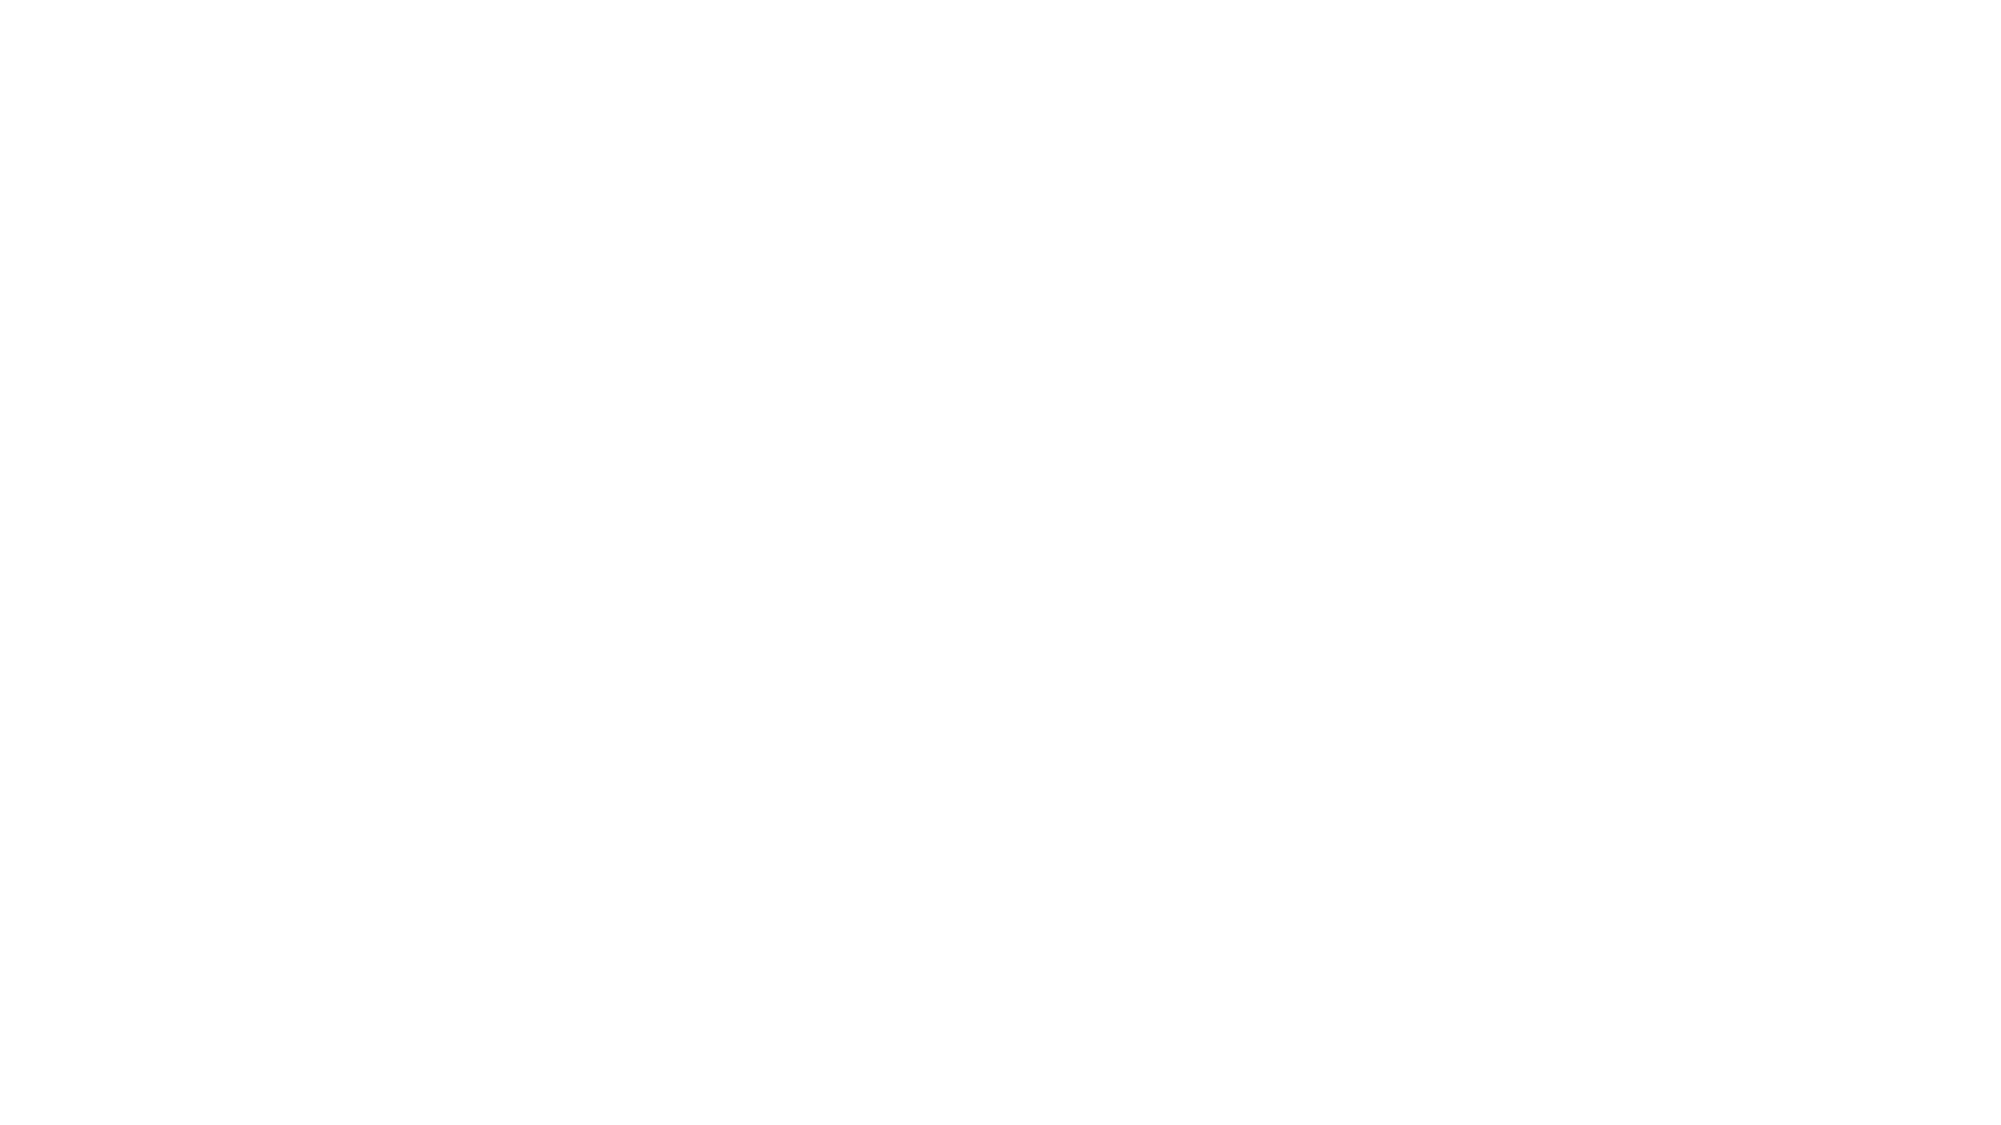

# CALENDRIER DE SAISIE DES VŒUX ET DE LA PHASE INTRA
ACAD de NANTES 2025